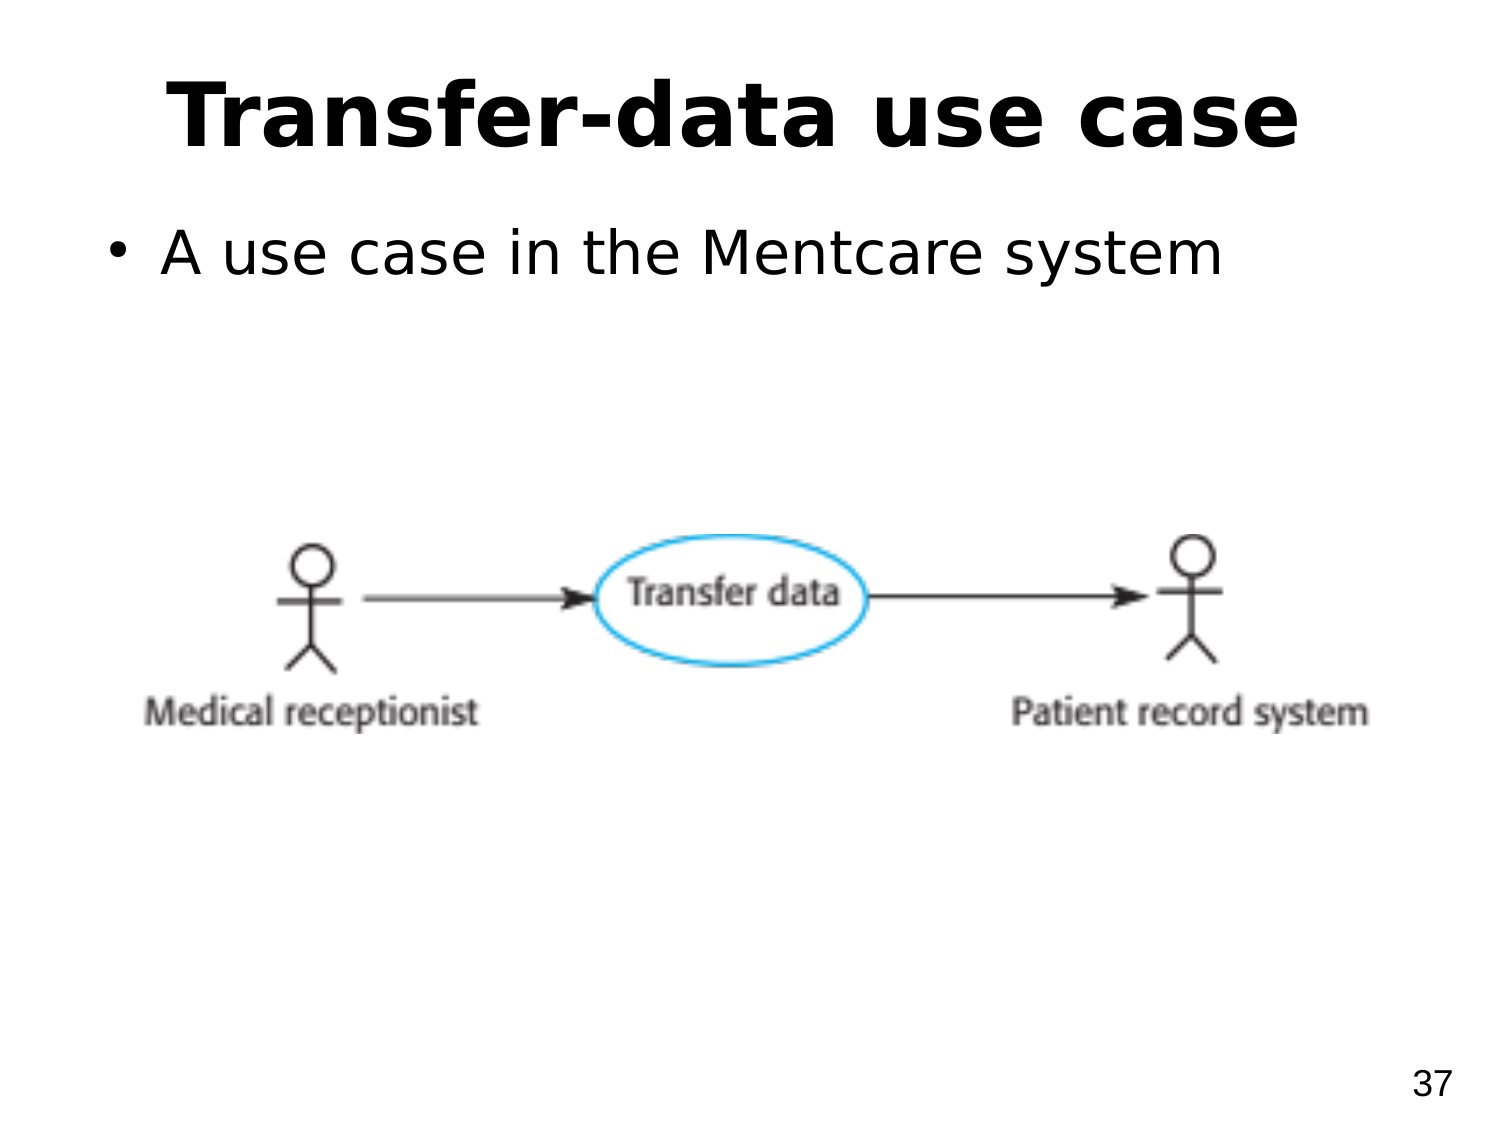

# Transfer-data use case
A use case in the Mentcare system